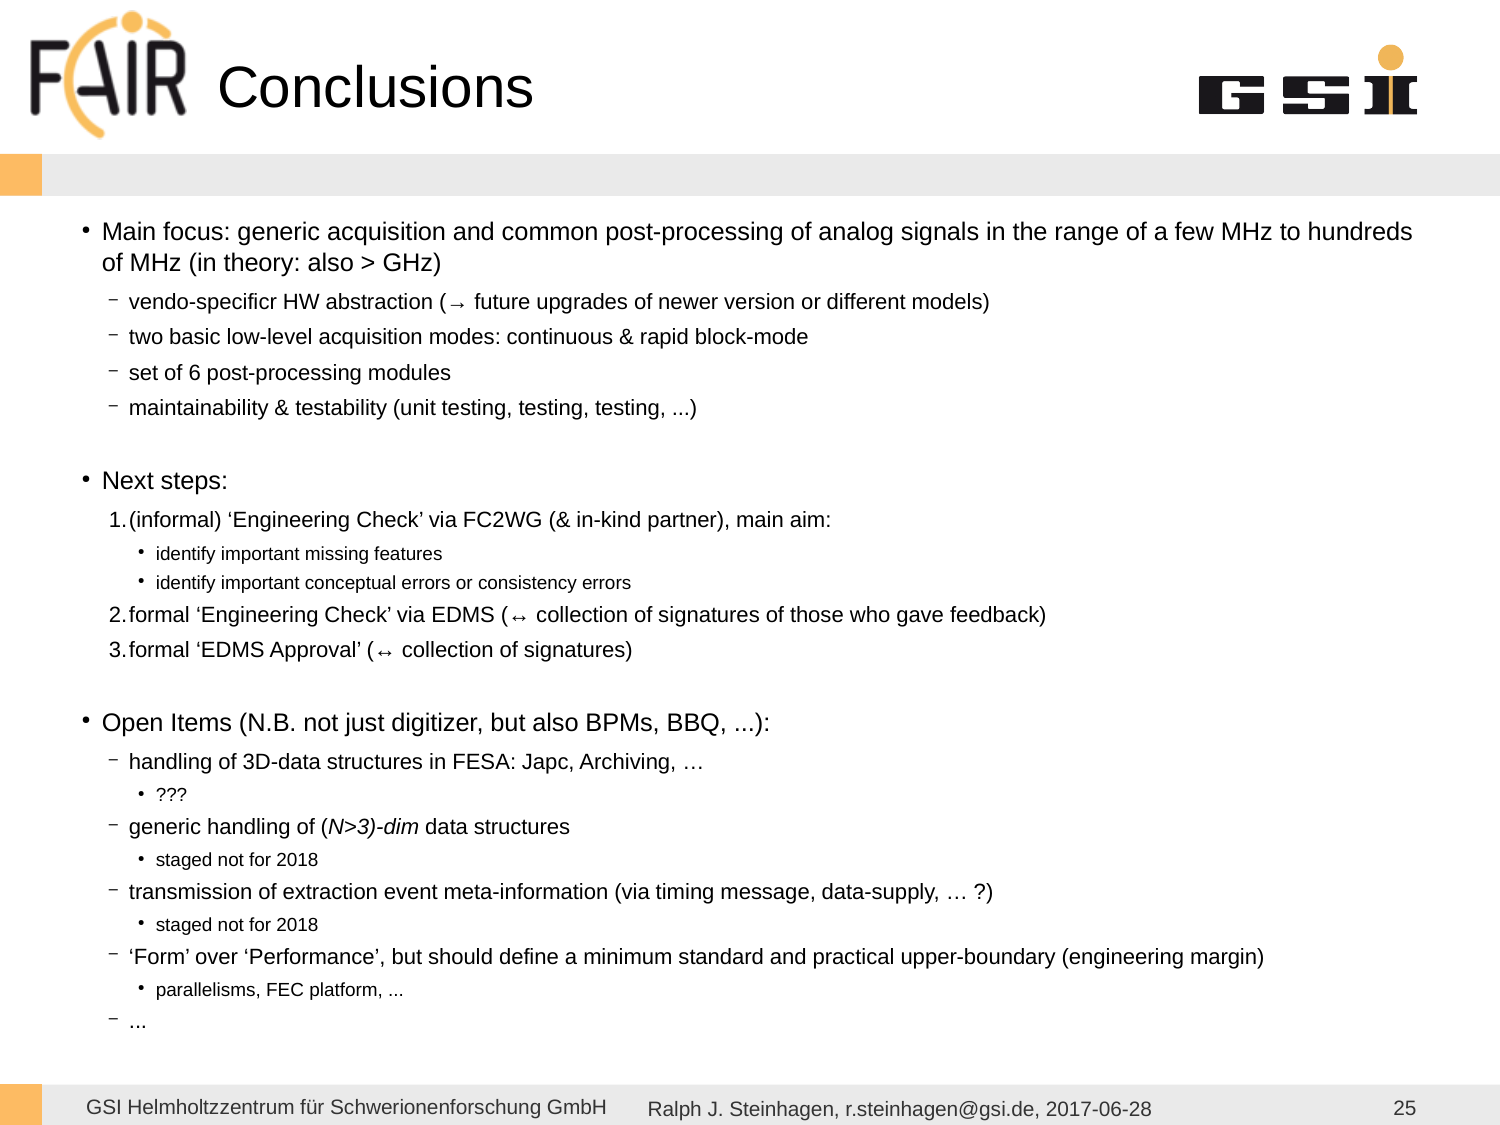

# Conclusions
Main focus: generic acquisition and common post-processing of analog signals in the range of a few MHz to hundreds of MHz (in theory: also > GHz)
vendo-specificr HW abstraction (→ future upgrades of newer version or different models)
two basic low-level acquisition modes: continuous & rapid block-mode
set of 6 post-processing modules
maintainability & testability (unit testing, testing, testing, ...)
Next steps:
(informal) ‘Engineering Check’ via FC2WG (& in-kind partner), main aim:
identify important missing features
identify important conceptual errors or consistency errors
formal ‘Engineering Check’ via EDMS (↔ collection of signatures of those who gave feedback)
formal ‘EDMS Approval’ (↔ collection of signatures)
Open Items (N.B. not just digitizer, but also BPMs, BBQ, ...):
handling of 3D-data structures in FESA: Japc, Archiving, …
???
generic handling of (N>3)-dim data structures
staged not for 2018
transmission of extraction event meta-information (via timing message, data-supply, … ?)
staged not for 2018
‘Form’ over ‘Performance’, but should define a minimum standard and practical upper-boundary (engineering margin)
parallelisms, FEC platform, ...
...